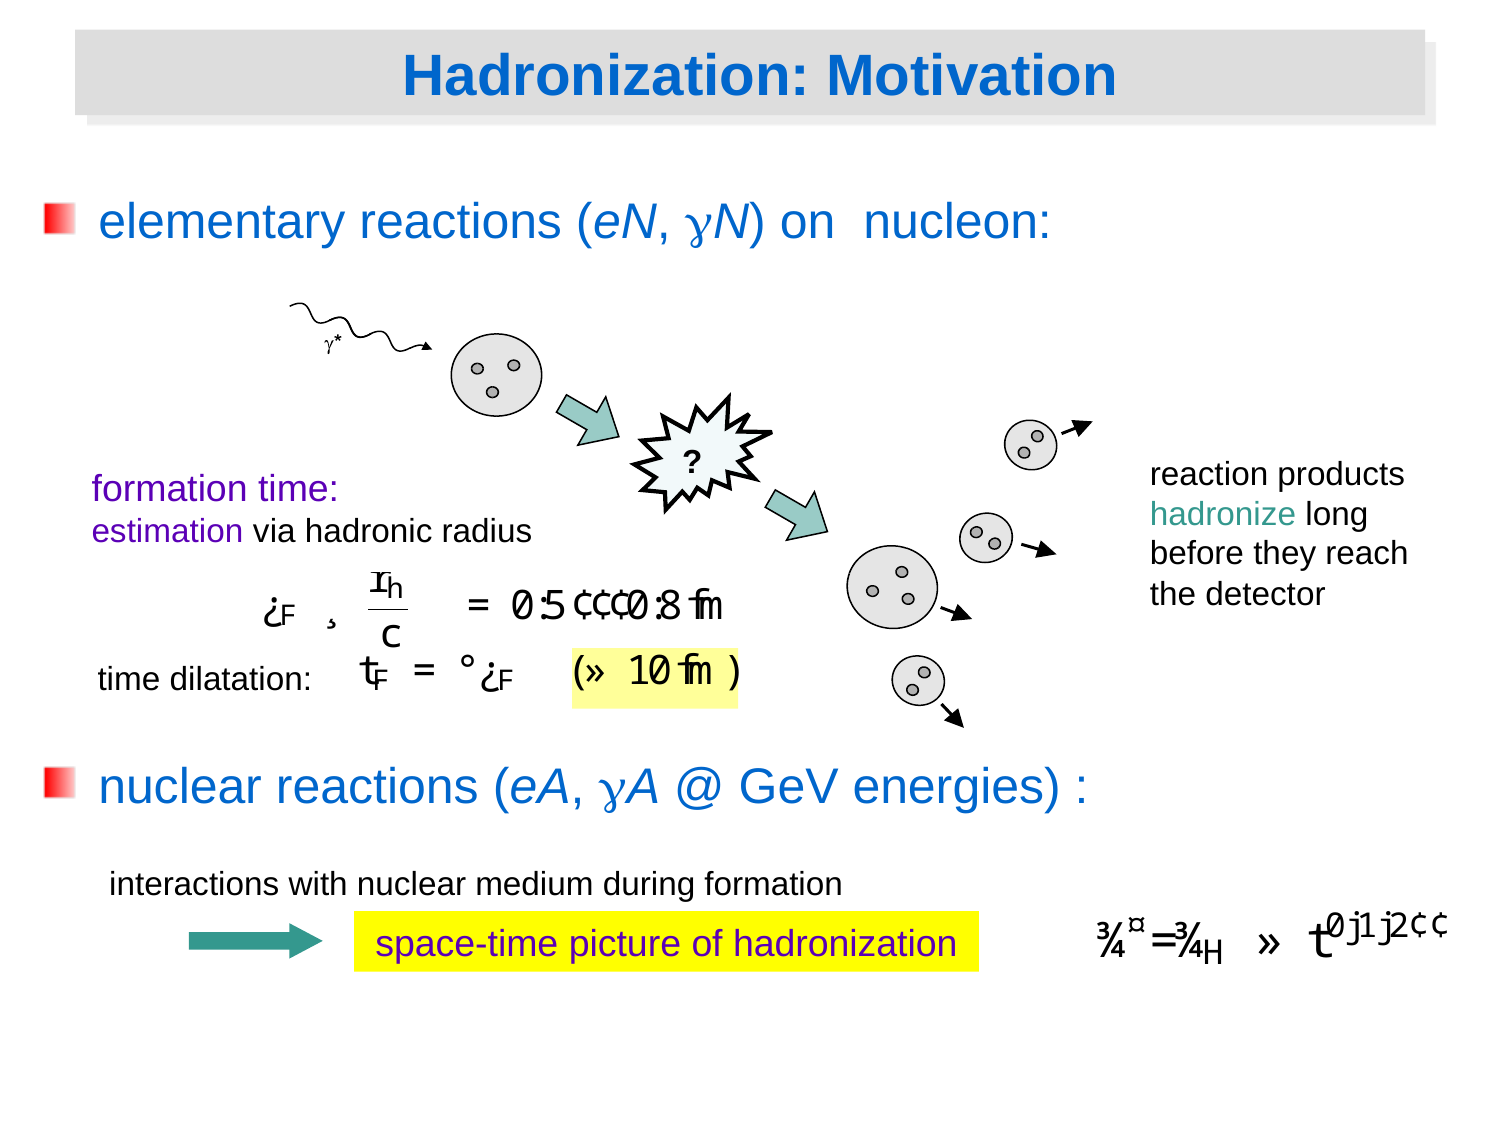

Hadronization: Motivation
#
elementary reactions (eN, N) on nucleon:
nuclear reactions (eA, A @ GeV energies) :
?
reaction products hadronize long before they reach the detector
formation time:
estimation via hadronic radius
time dilatation:
interactions with nuclear medium during formation
space-time picture of hadronization